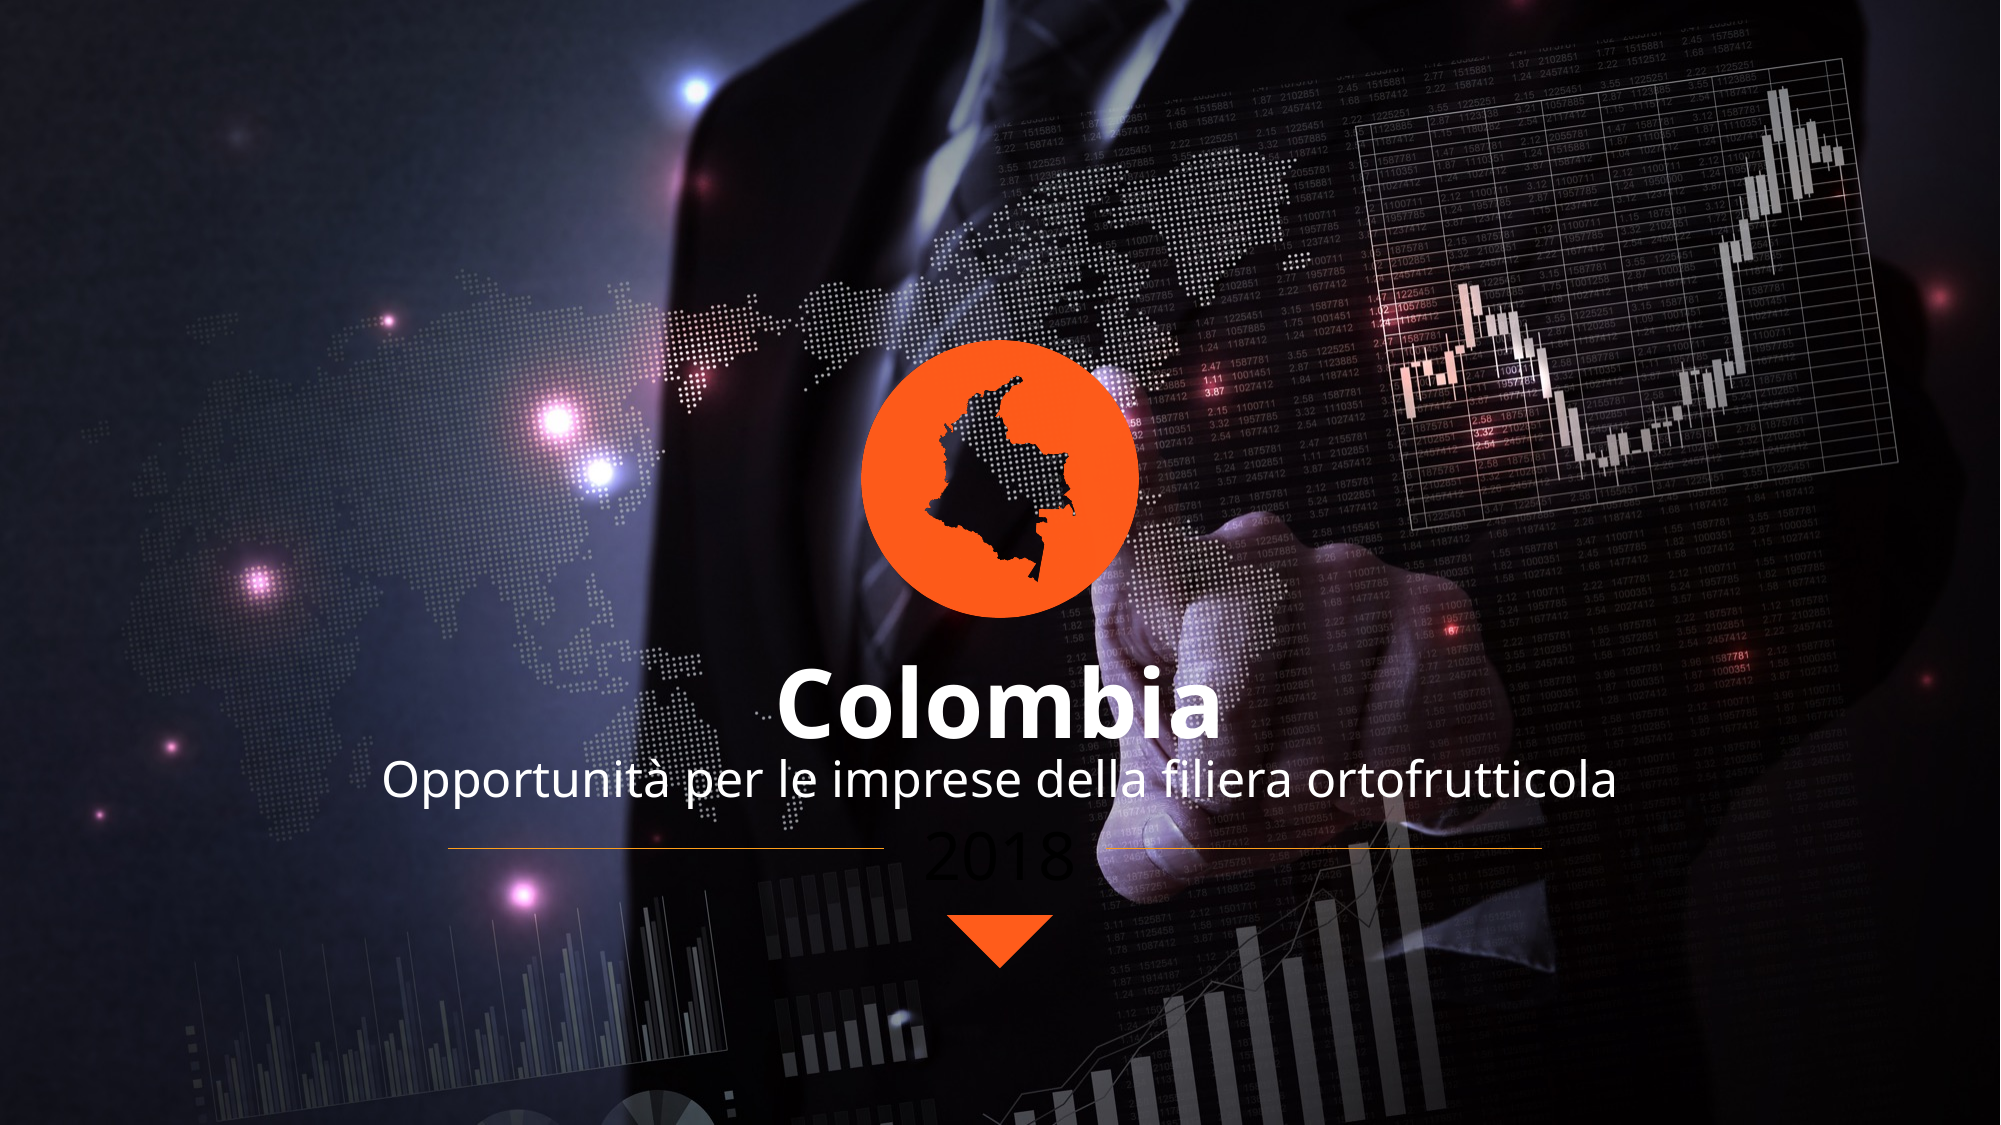

Colombia
Opportunità per le imprese della filiera ortofrutticola
2018